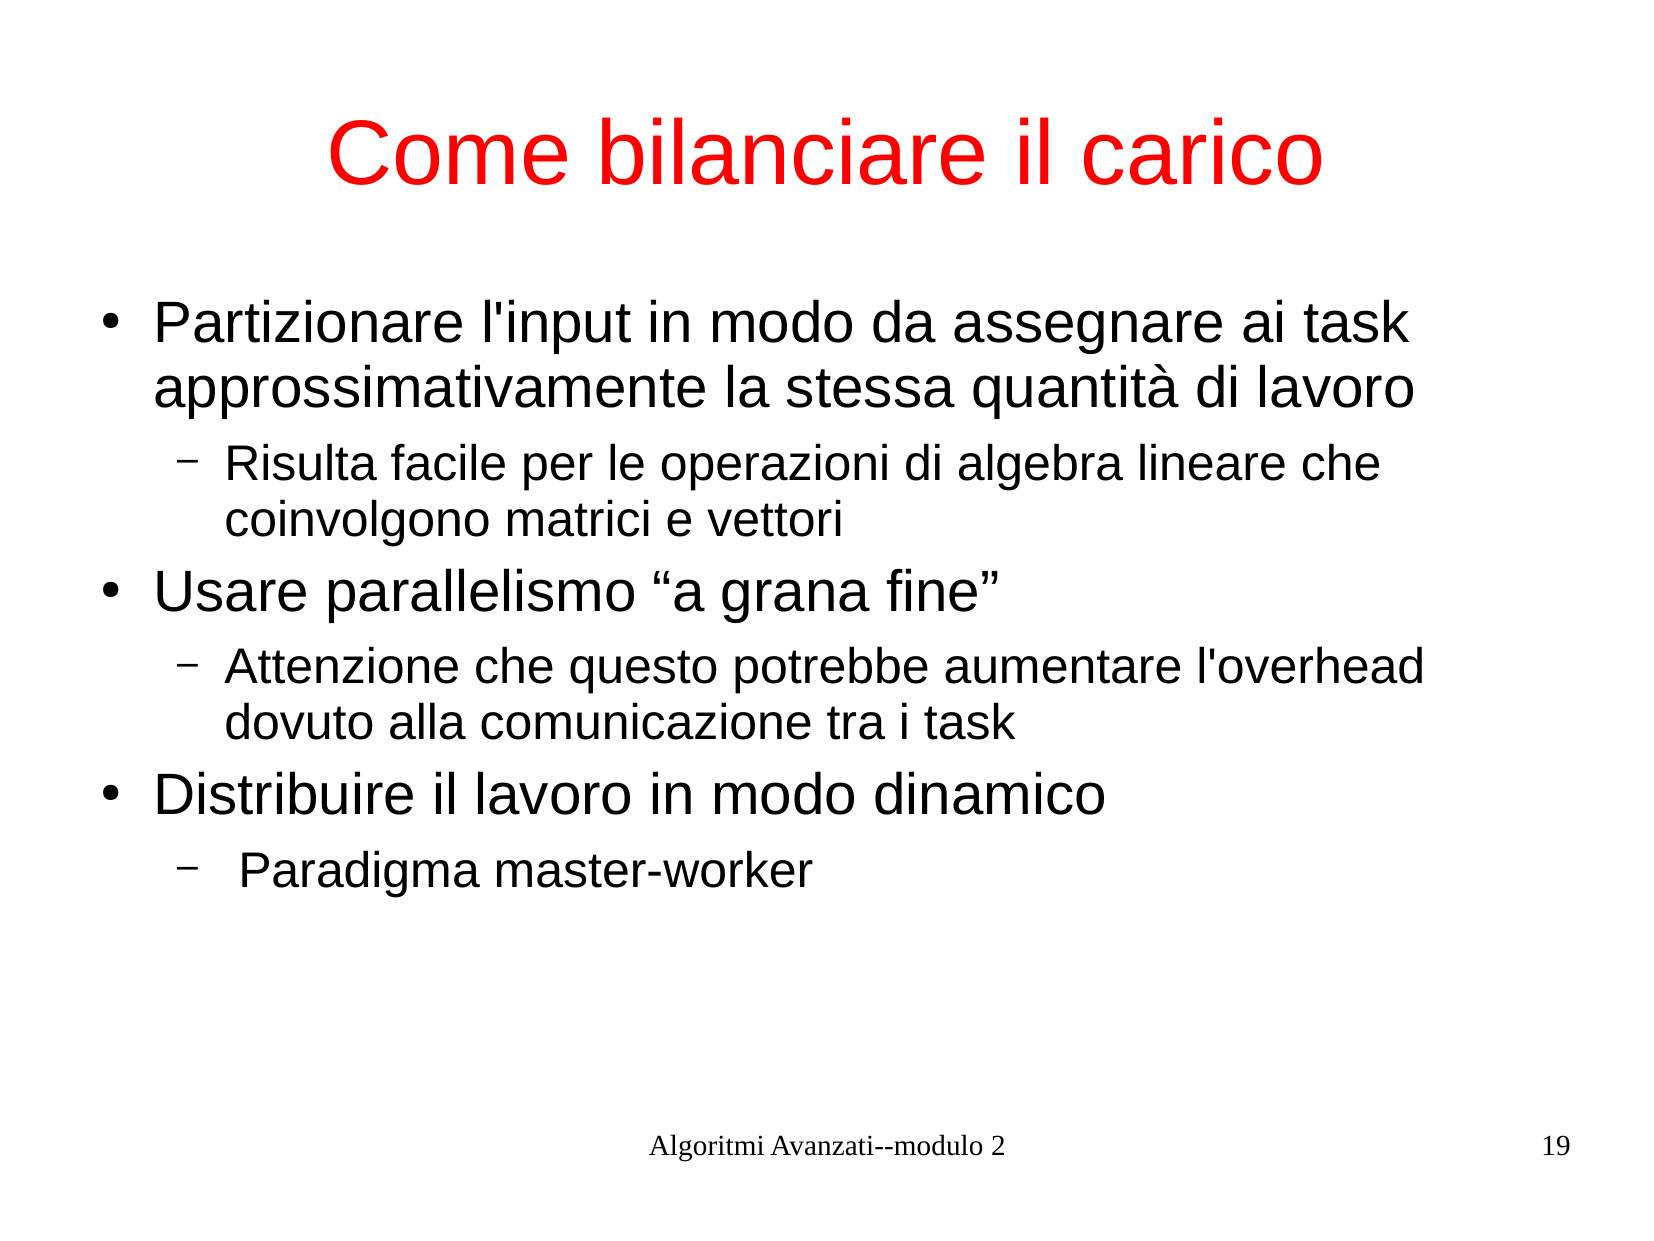

# Come bilanciare il carico
Partizionare l'input in modo da assegnare ai task approssimativamente la stessa quantità di lavoro
Risulta facile per le operazioni di algebra lineare che coinvolgono matrici e vettori
Usare parallelismo “a grana fine”
Attenzione che questo potrebbe aumentare l'overhead dovuto alla comunicazione tra i task
Distribuire il lavoro in modo dinamico
 Paradigma master-worker
Algoritmi Avanzati--modulo 2
19